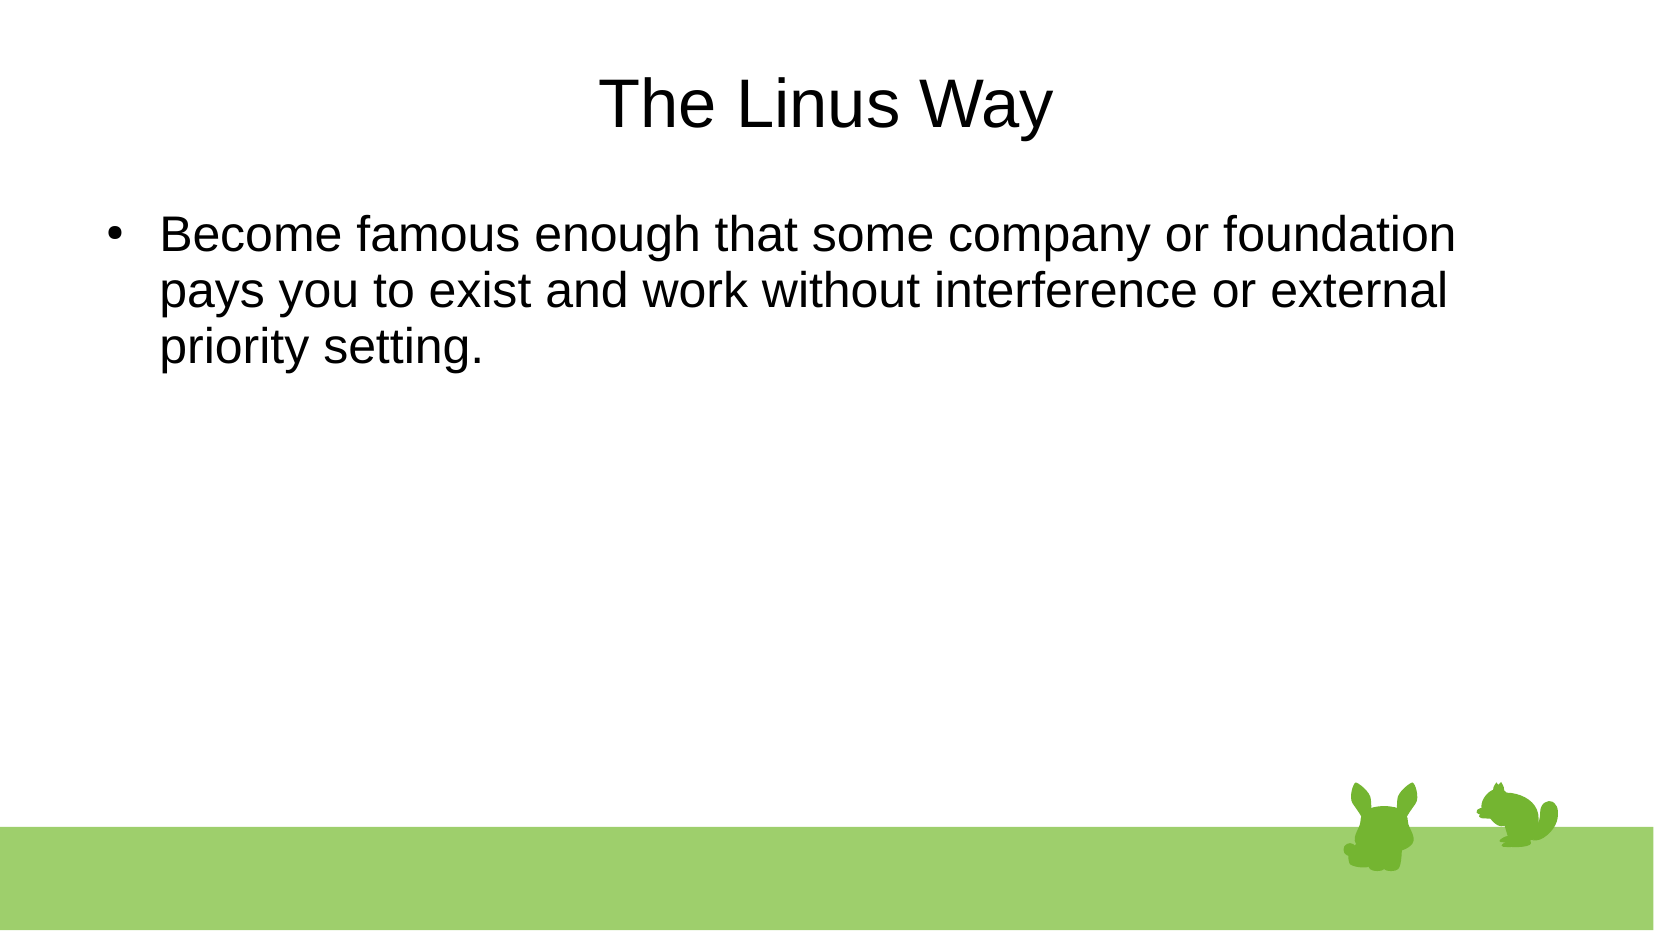

# The Linus Way
Become famous enough that some company or foundation pays you to exist and work without interference or external priority setting.